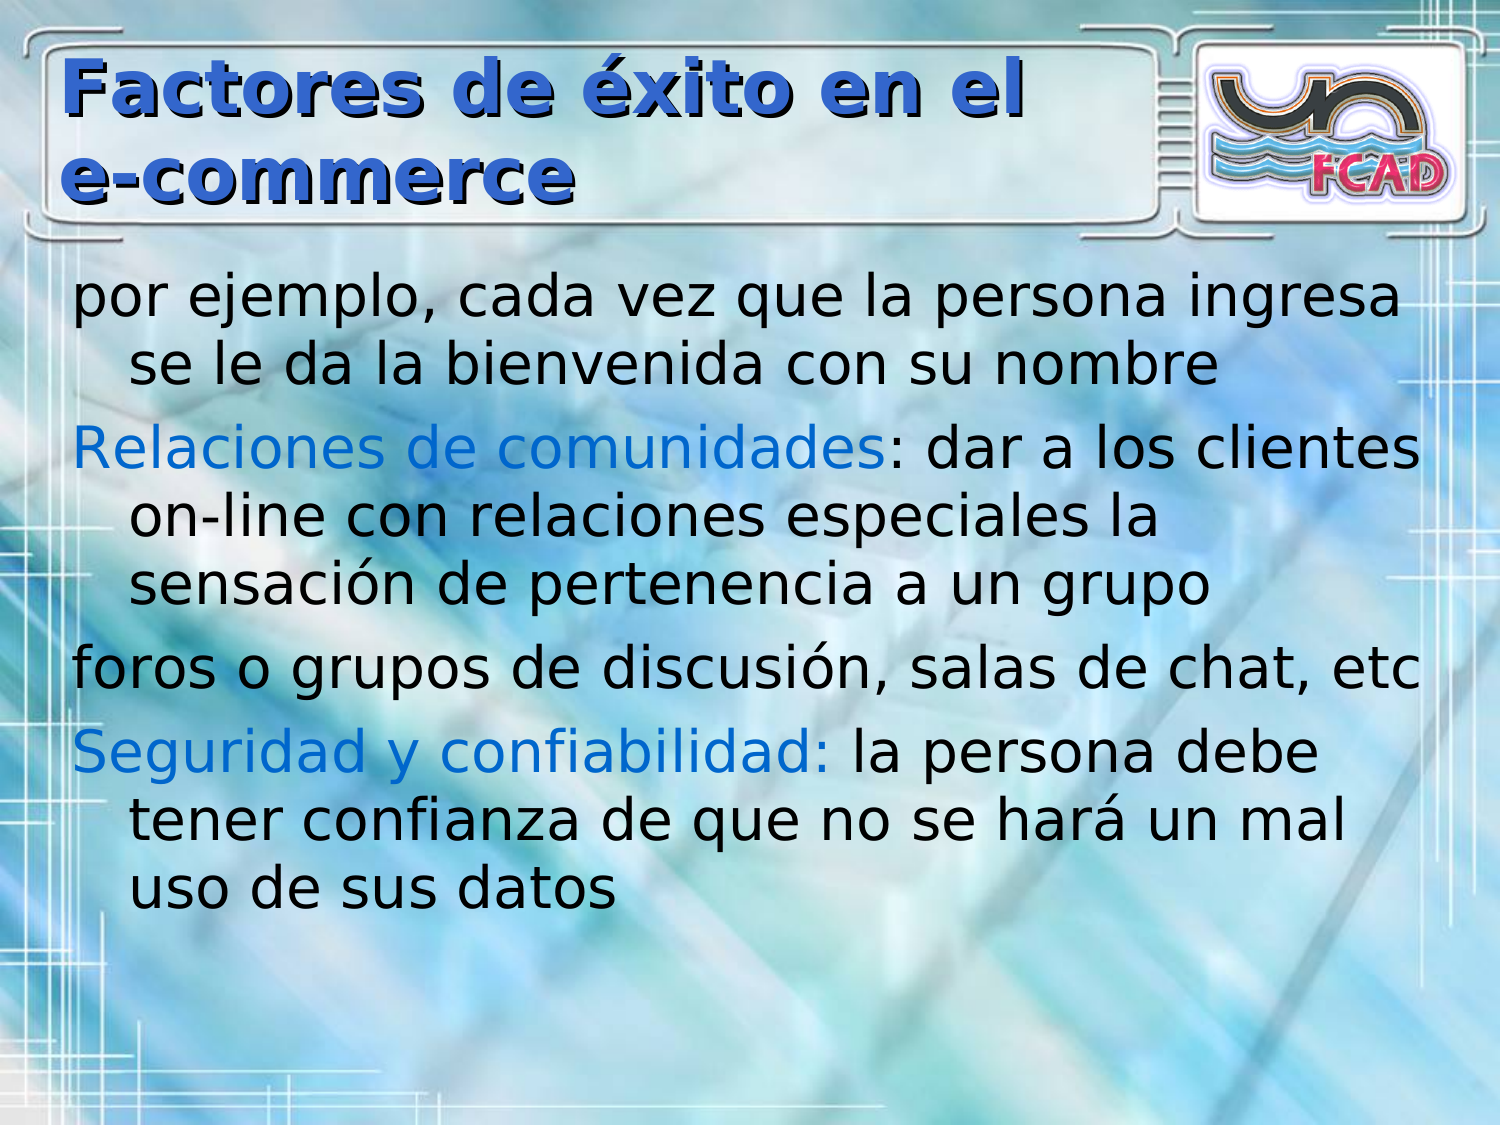

# Factores de éxito en el e-commerce
por ejemplo, cada vez que la persona ingresa se le da la bienvenida con su nombre
Relaciones de comunidades: dar a los clientes on-line con relaciones especiales la sensación de pertenencia a un grupo
foros o grupos de discusión, salas de chat, etc
Seguridad y confiabilidad: la persona debe tener confianza de que no se hará un mal uso de sus datos